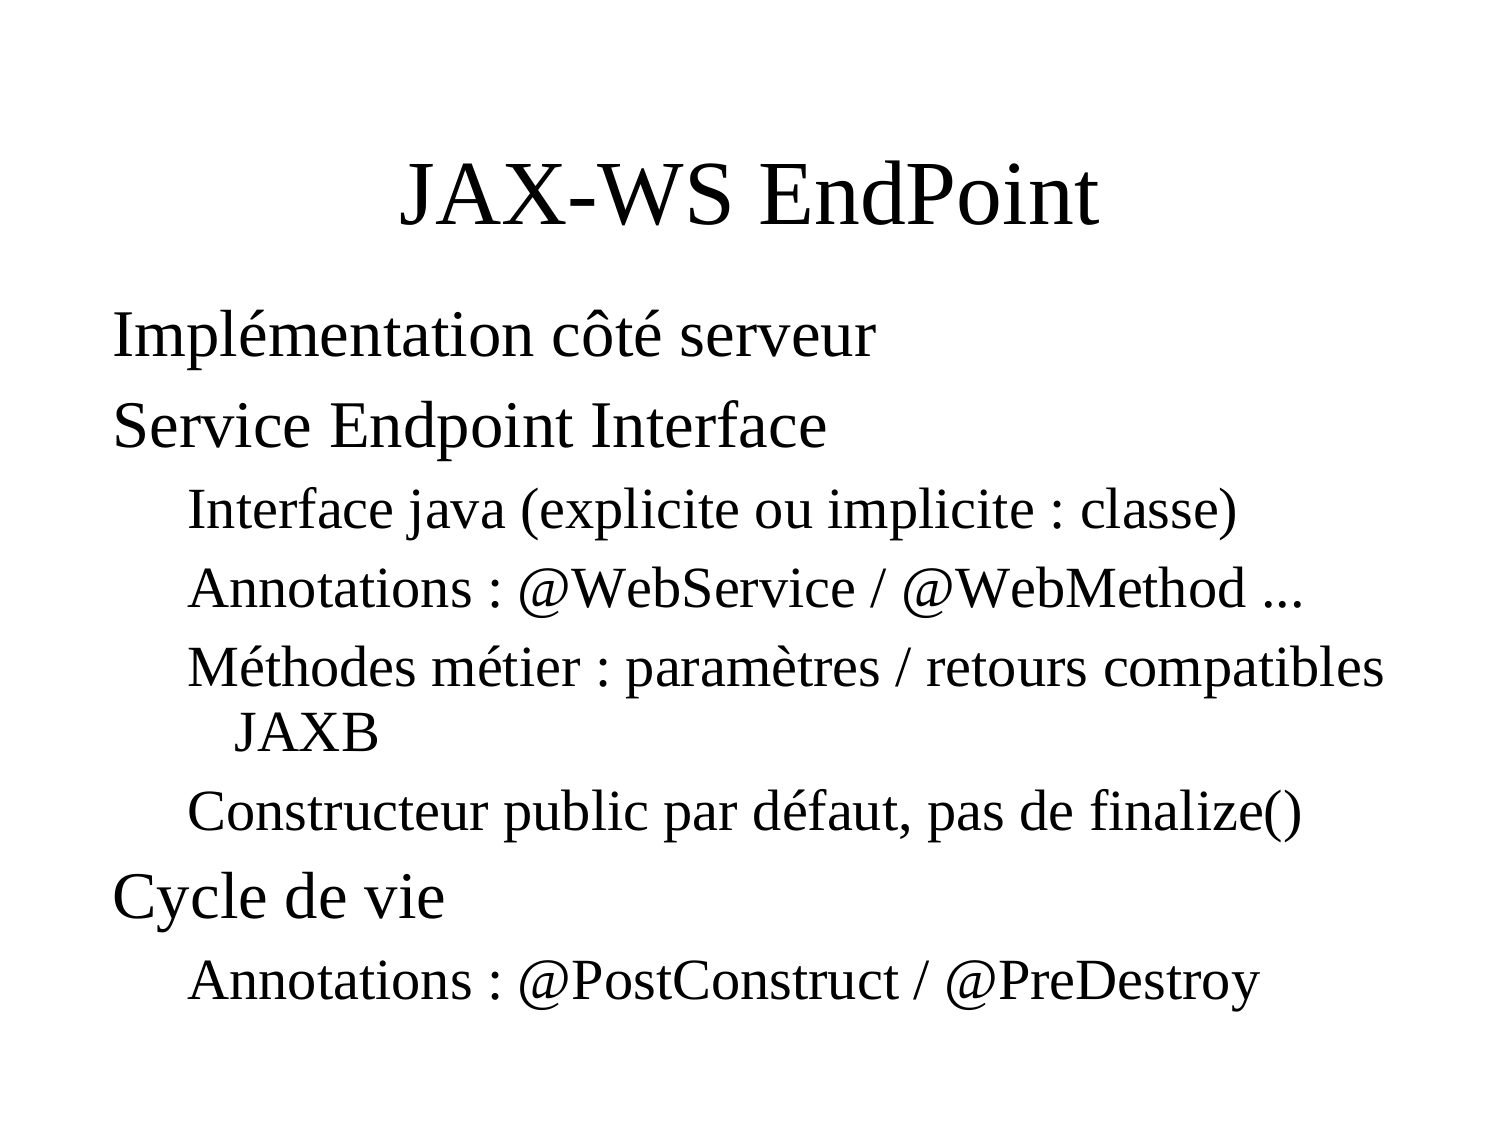

# JAX-WS EndPoint
Implémentation côté serveur
Service Endpoint Interface
Interface java (explicite ou implicite : classe)
Annotations : @WebService / @WebMethod ...
Méthodes métier : paramètres / retours compatibles JAXB
Constructeur public par défaut, pas de finalize()
Cycle de vie
Annotations : @PostConstruct / @PreDestroy